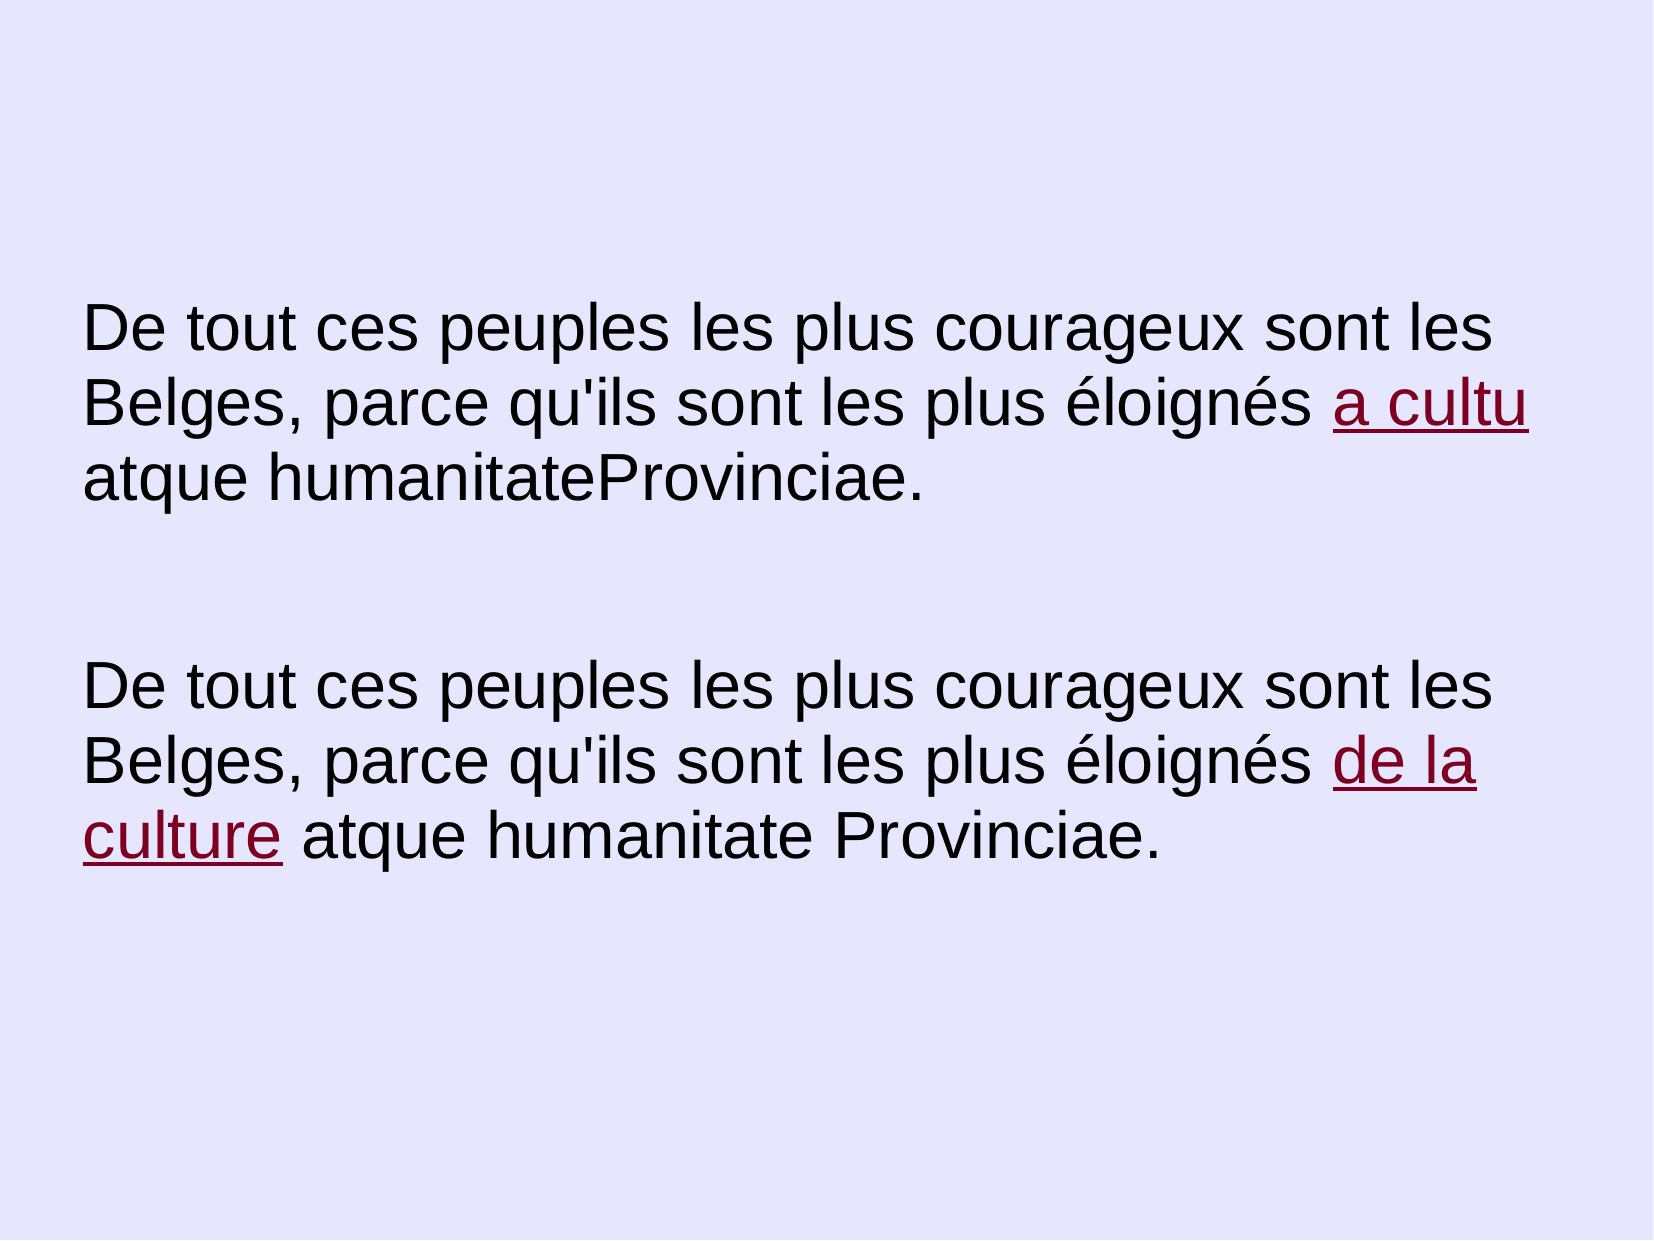

# De tout ces peuples les plus courageux sont les Belges, parce qu'ils sont les plus éloignés a cultu atque humanitateProvinciae.
De tout ces peuples les plus courageux sont les Belges, parce qu'ils sont les plus éloignés de la culture atque humanitate Provinciae.